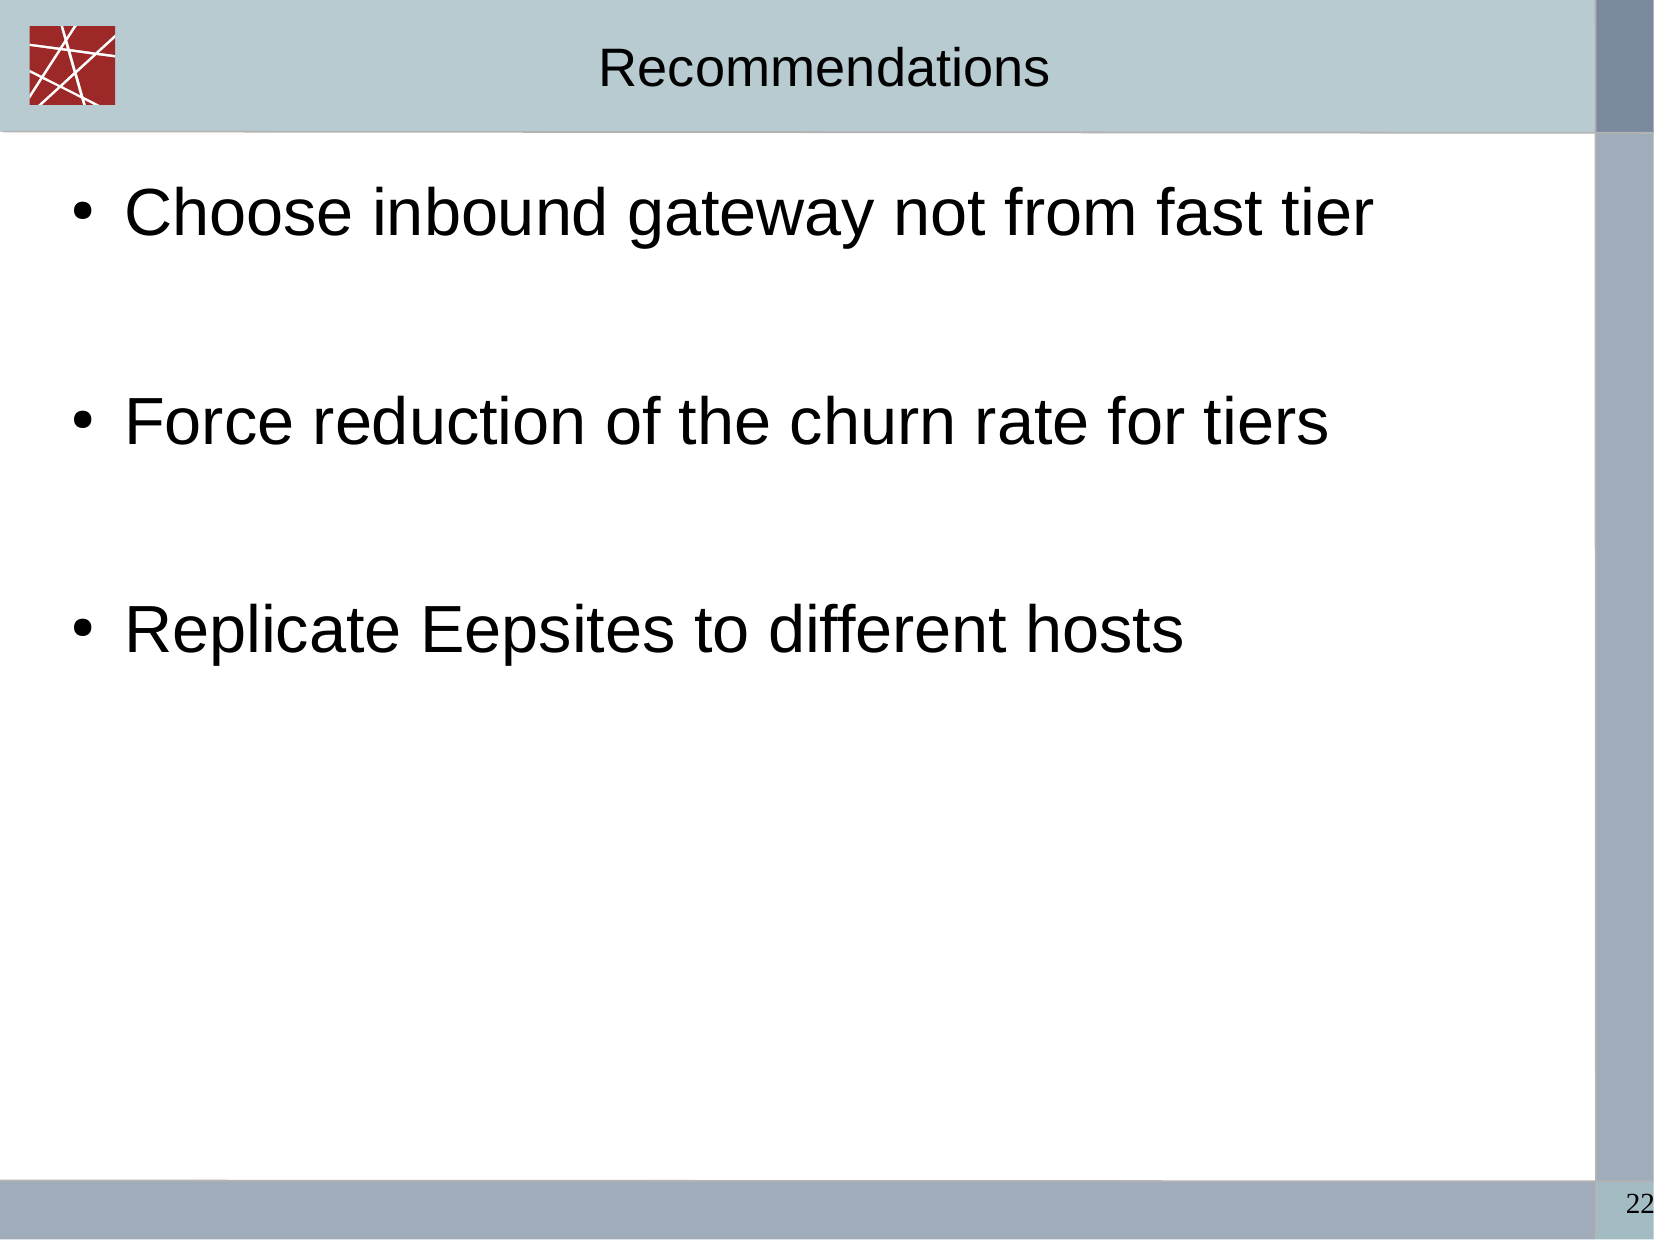

# Recommendations
Choose inbound gateway not from fast tier
Force reduction of the churn rate for tiers
Replicate Eepsites to different hosts
22